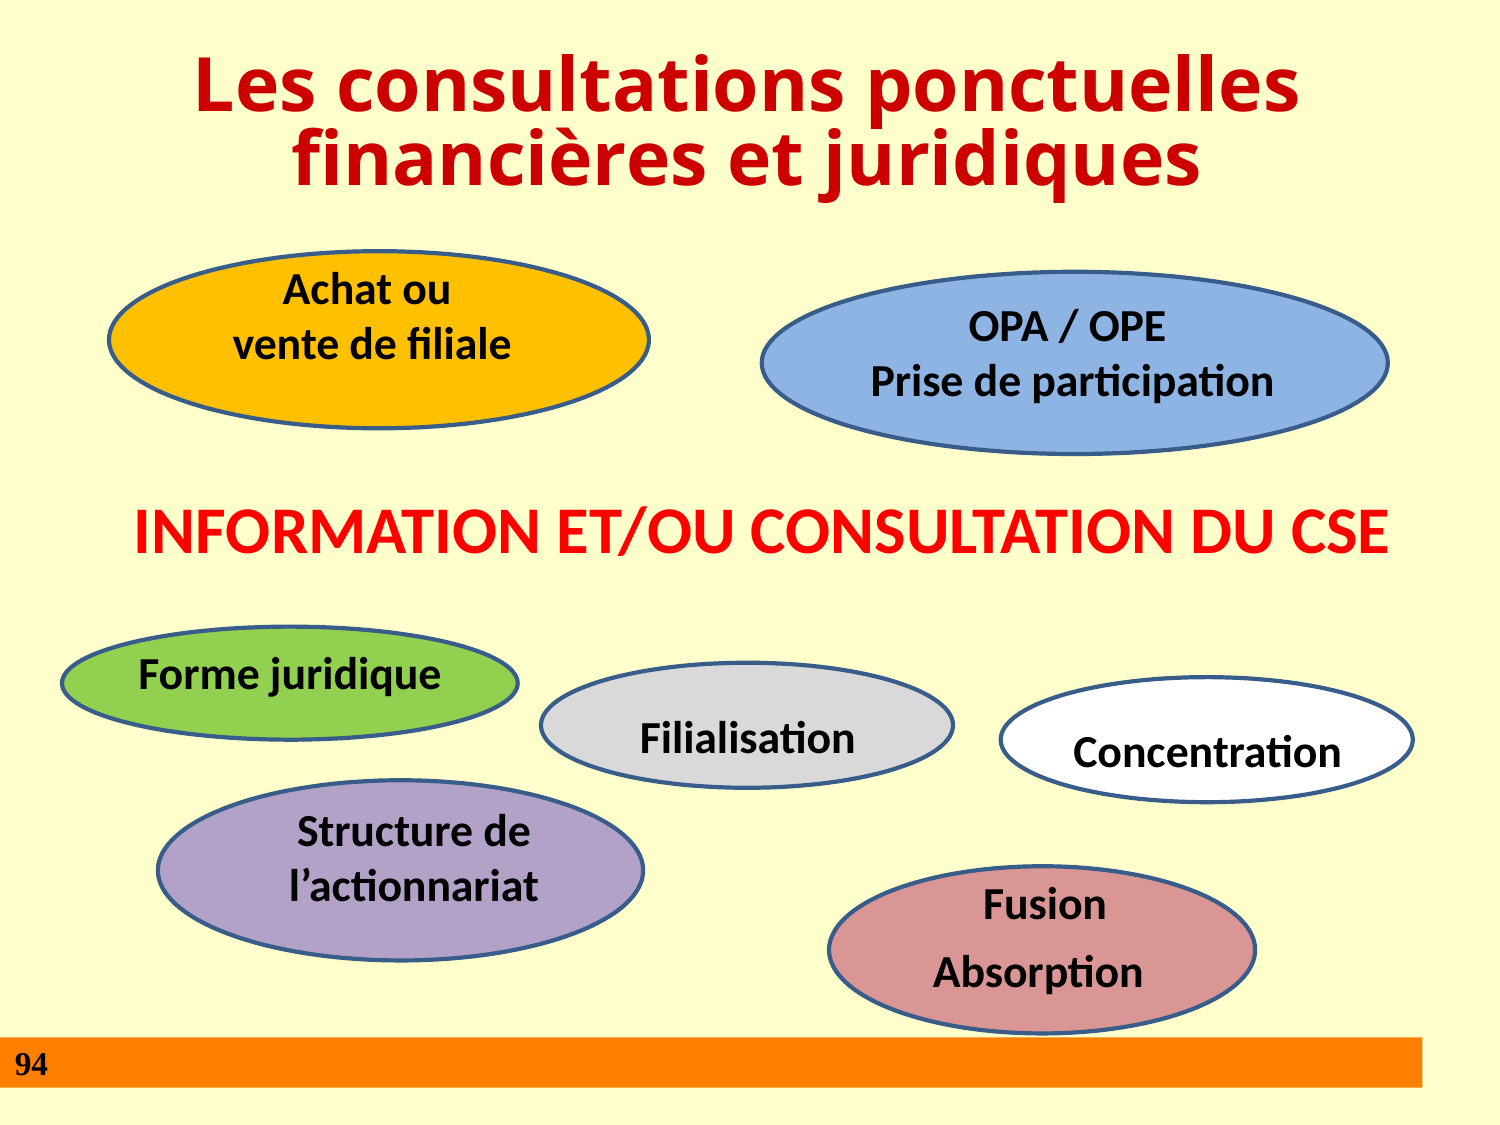

# Les consultations ponctuelles financières et juridiques
Achat ou
vente de filiale
OPA / OPE
Prise de participation
INFORMATION ET/OU CONSULTATION DU CSE
Forme juridique
Filialisation
Concentration
Structure de l’actionnariat
Fusion
Absorption